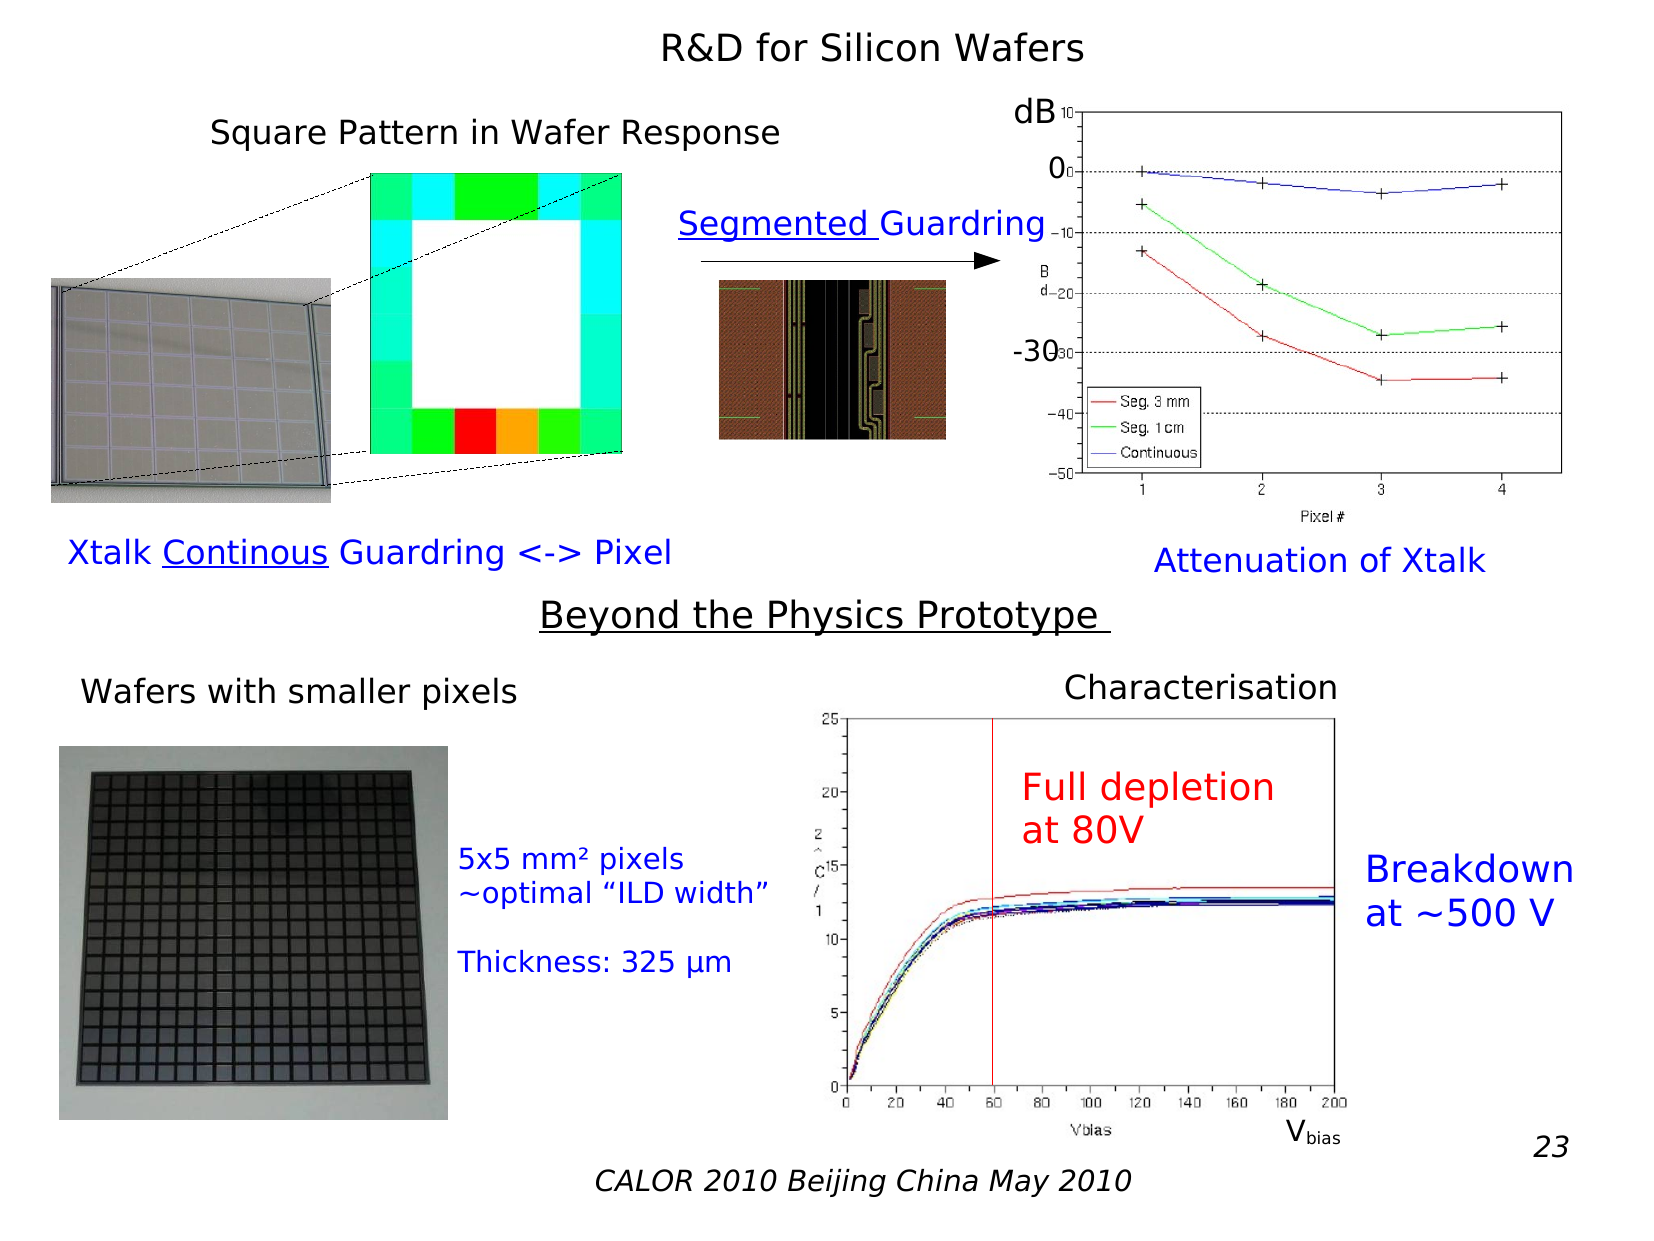

R&D for Silicon Wafers
dB
Square Pattern in Wafer Response
0
Segmented Guardring
-30
Xtalk Continous Guardring <-> Pixel
Attenuation of Xtalk
Beyond the Physics Prototype
Characterisation
Wafers with smaller pixels
Full depletion
at 80V
5x5 mm² pixels
~optimal “ILD width”
Thickness: 325 µm
Breakdown
at ~500 V
Vbias
Comite d'evaluation
23